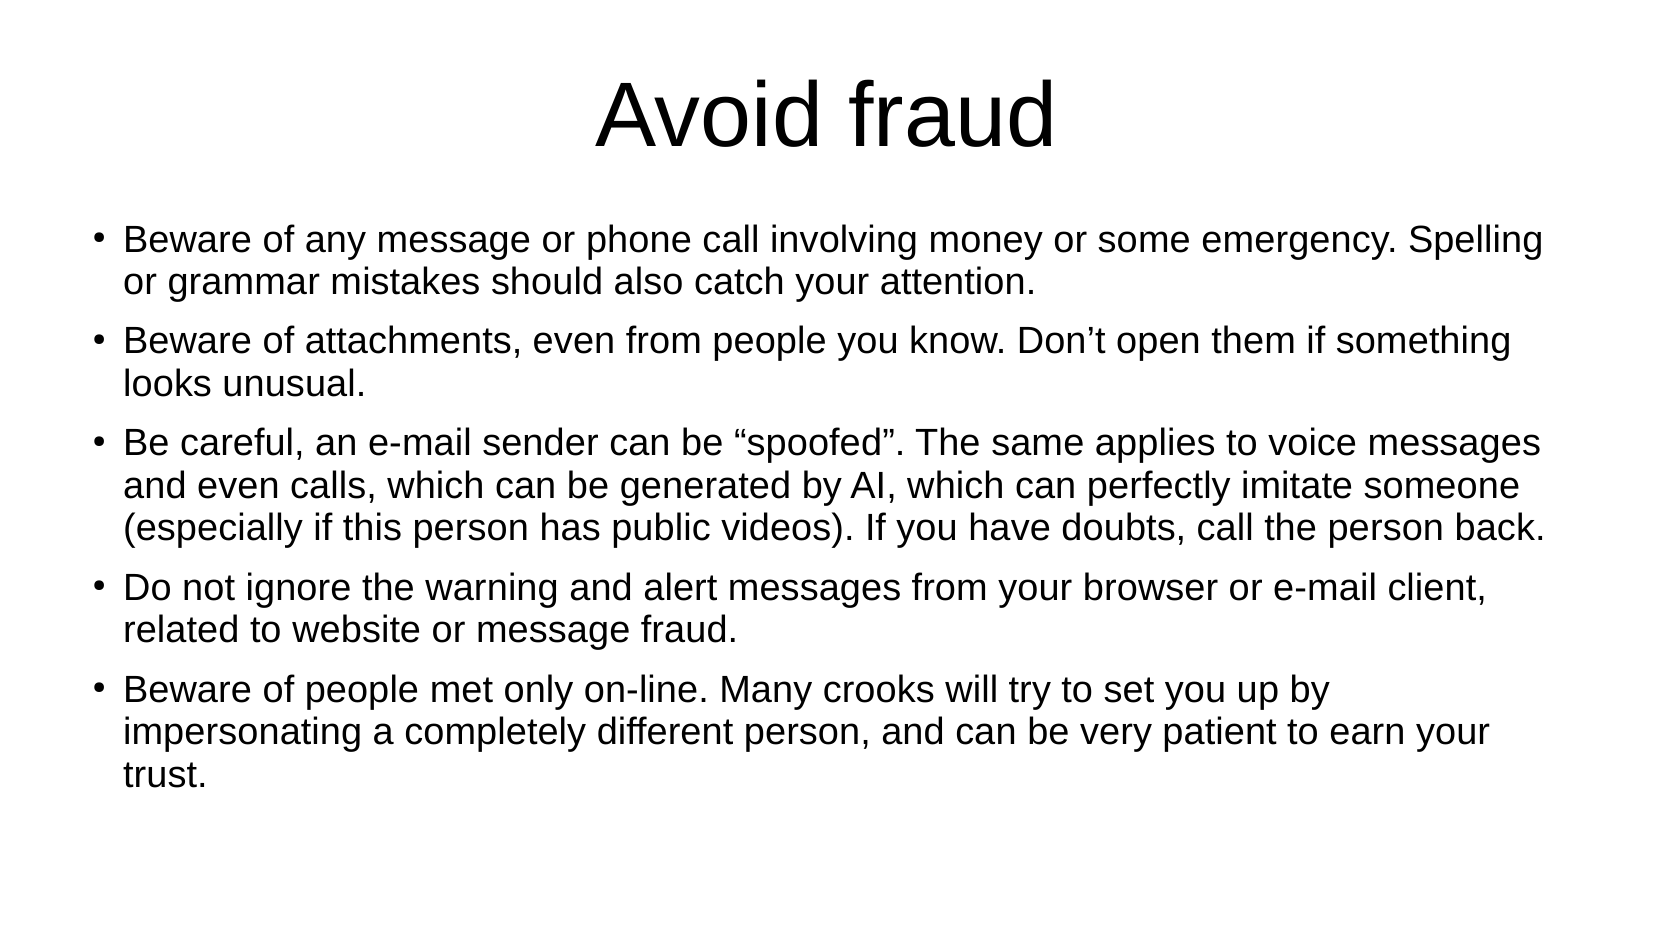

# Avoid fraud
Beware of any message or phone call involving money or some emergency. Spelling or grammar mistakes should also catch your attention.
Beware of attachments, even from people you know. Don’t open them if something looks unusual.
Be careful, an e-mail sender can be “spoofed”. The same applies to voice messages and even calls, which can be generated by AI, which can perfectly imitate someone (especially if this person has public videos). If you have doubts, call the person back.
Do not ignore the warning and alert messages from your browser or e-mail client, related to website or message fraud.
Beware of people met only on-line. Many crooks will try to set you up by impersonating a completely different person, and can be very patient to earn your trust.